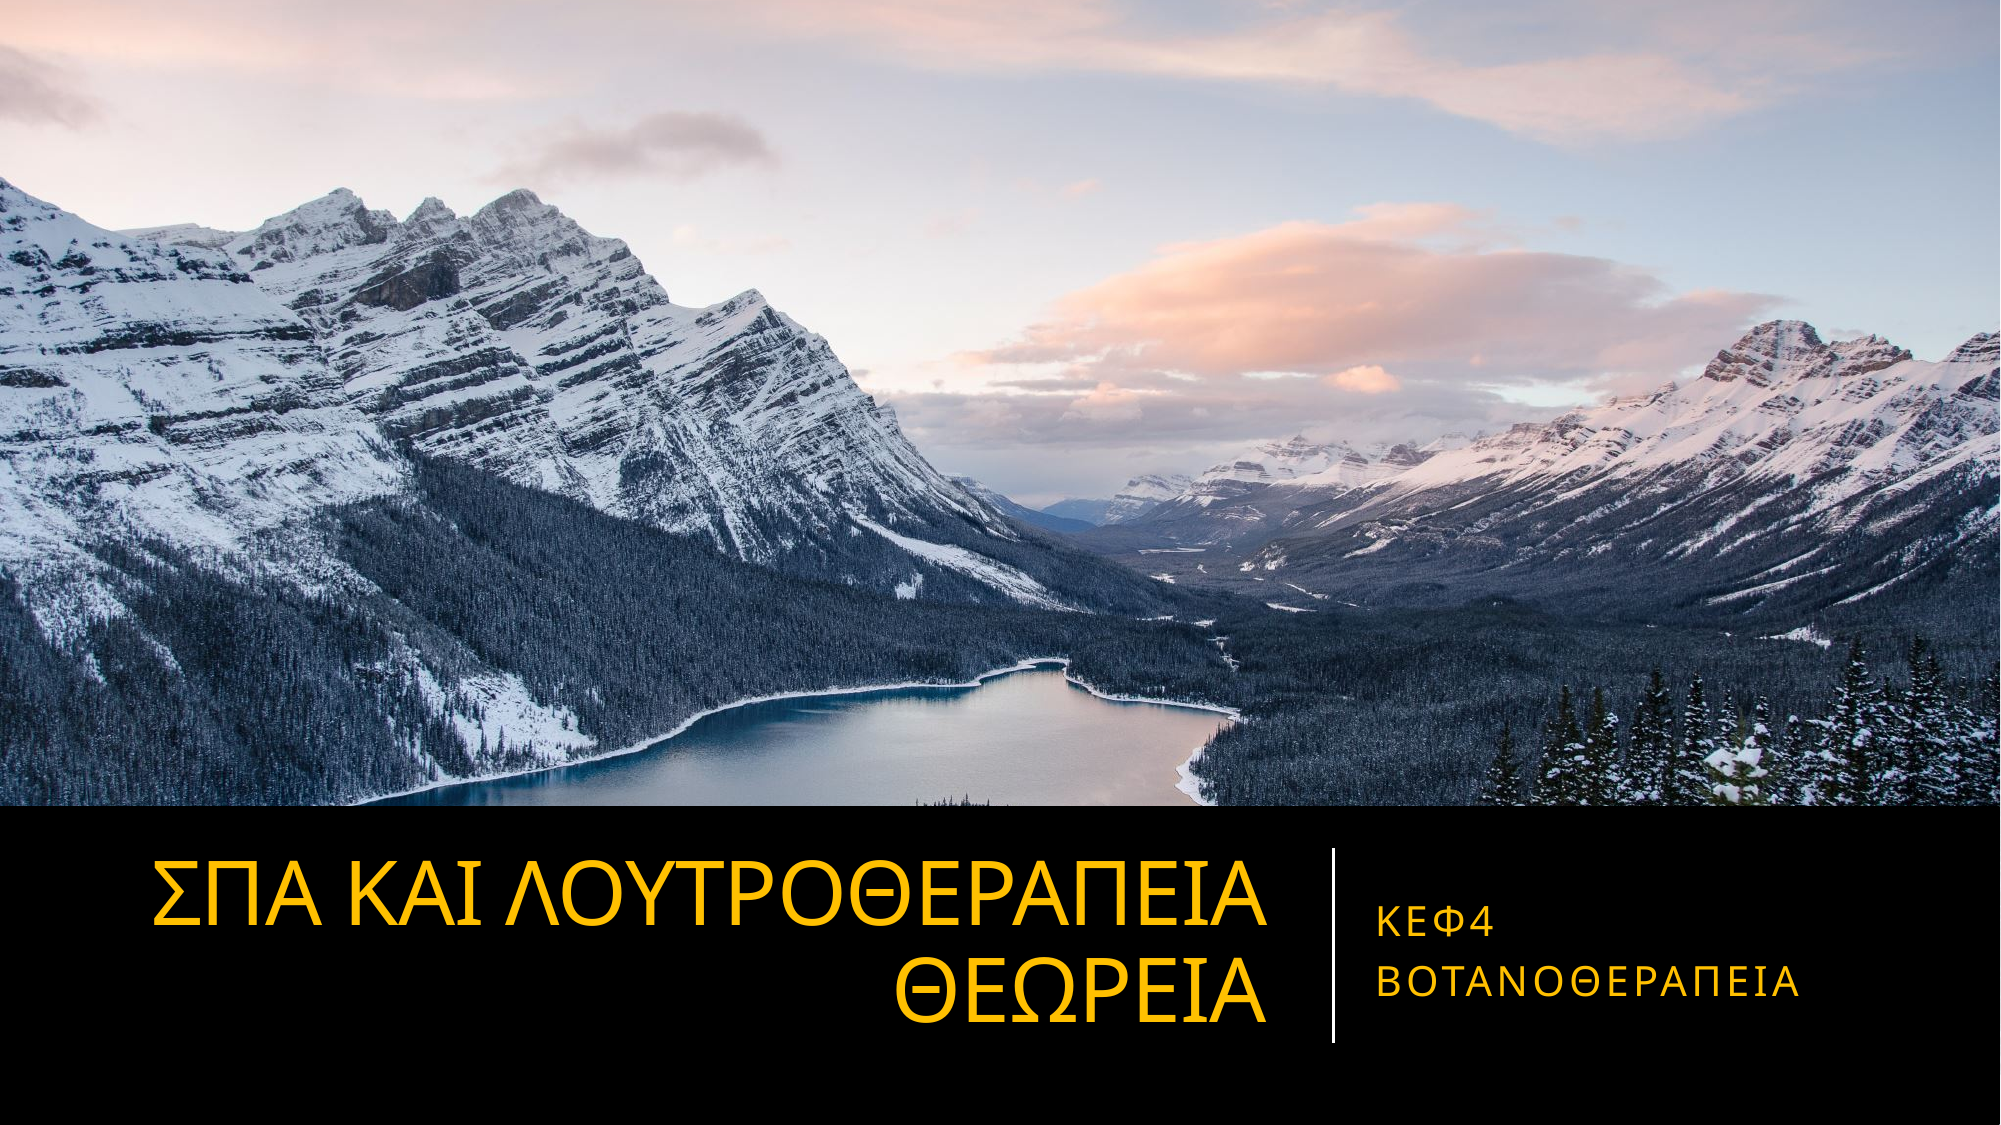

# ΣΠΑ ΚΑΙ ΛΟΥΤΡΟΘΕΡΑΠΕΙΑ ΘΕΩΡΕΙΑ
Κεφ4 ΒΟΤΑΝΟΘΕΡΑΠΕΙΑ